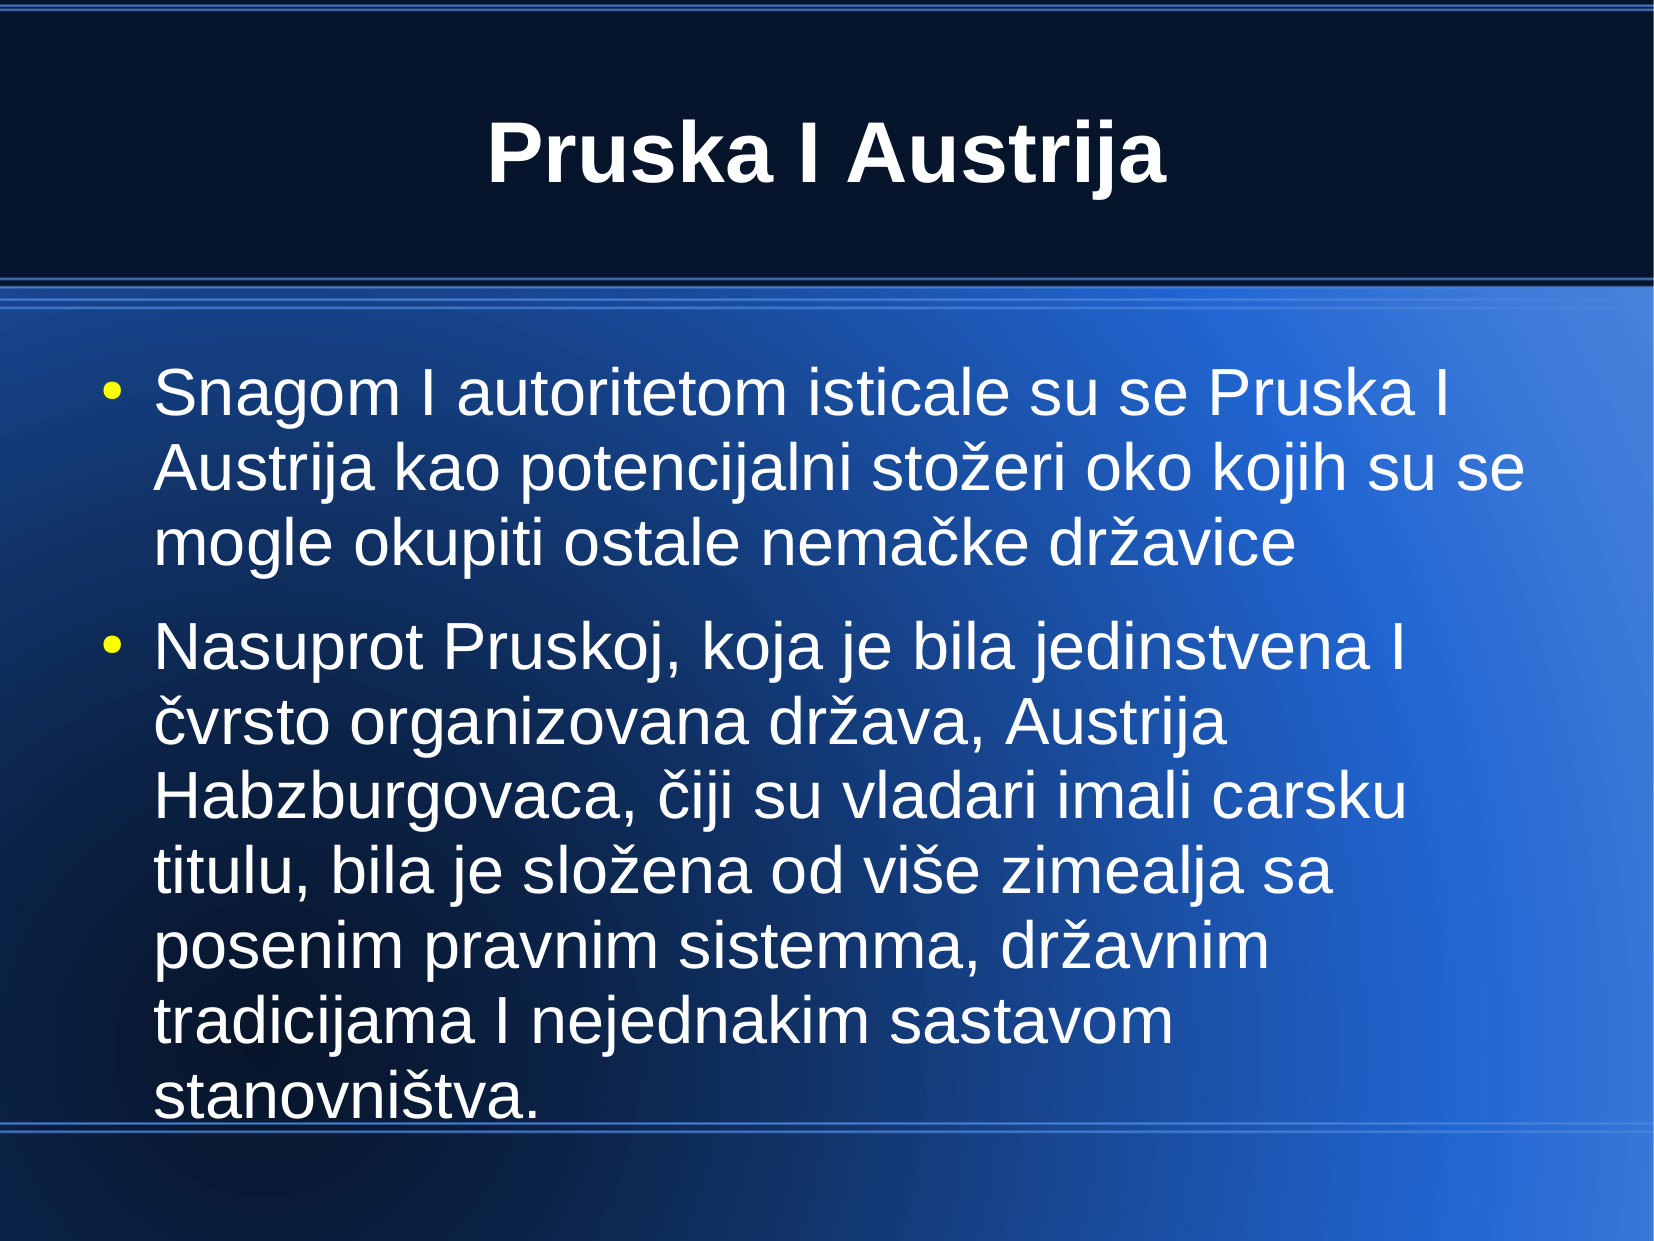

# Pruska I Austrija
Snagom I autoritetom isticale su se Pruska I Austrija kao potencijalni stožeri oko kojih su se mogle okupiti ostale nemačke državice
Nasuprot Pruskoj, koja je bila jedinstvena I čvrsto organizovana država, Austrija Habzburgovaca, čiji su vladari imali carsku titulu, bila je složena od više zimealja sa posenim pravnim sistemma, državnim tradicijama I nejednakim sastavom stanovništva.